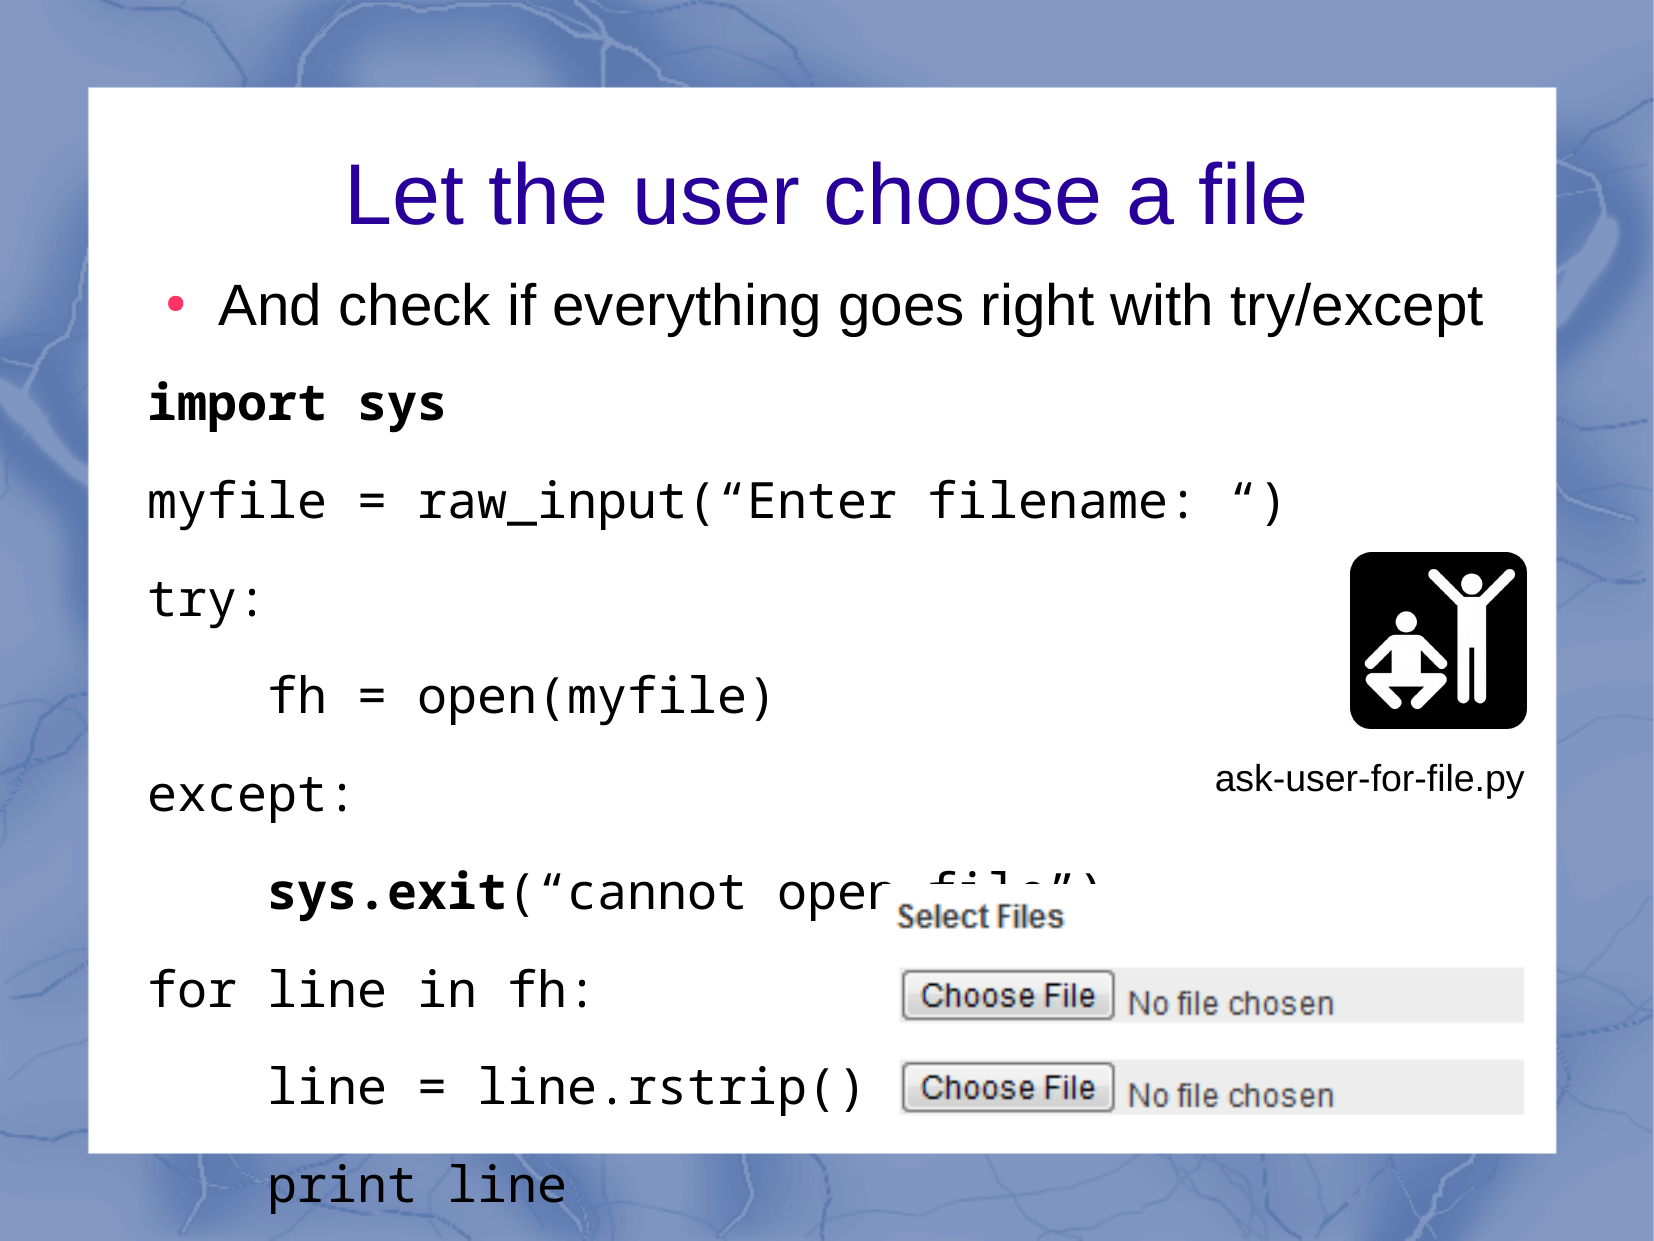

# Let the user choose a file
And check if everything goes right with try/except
import sys
myfile = raw_input(“Enter filename: “)
try:
 fh = open(myfile)
except:
 sys.exit(“cannot open file”)
for line in fh:
 line = line.rstrip()
 print line
ask-user-for-file.py